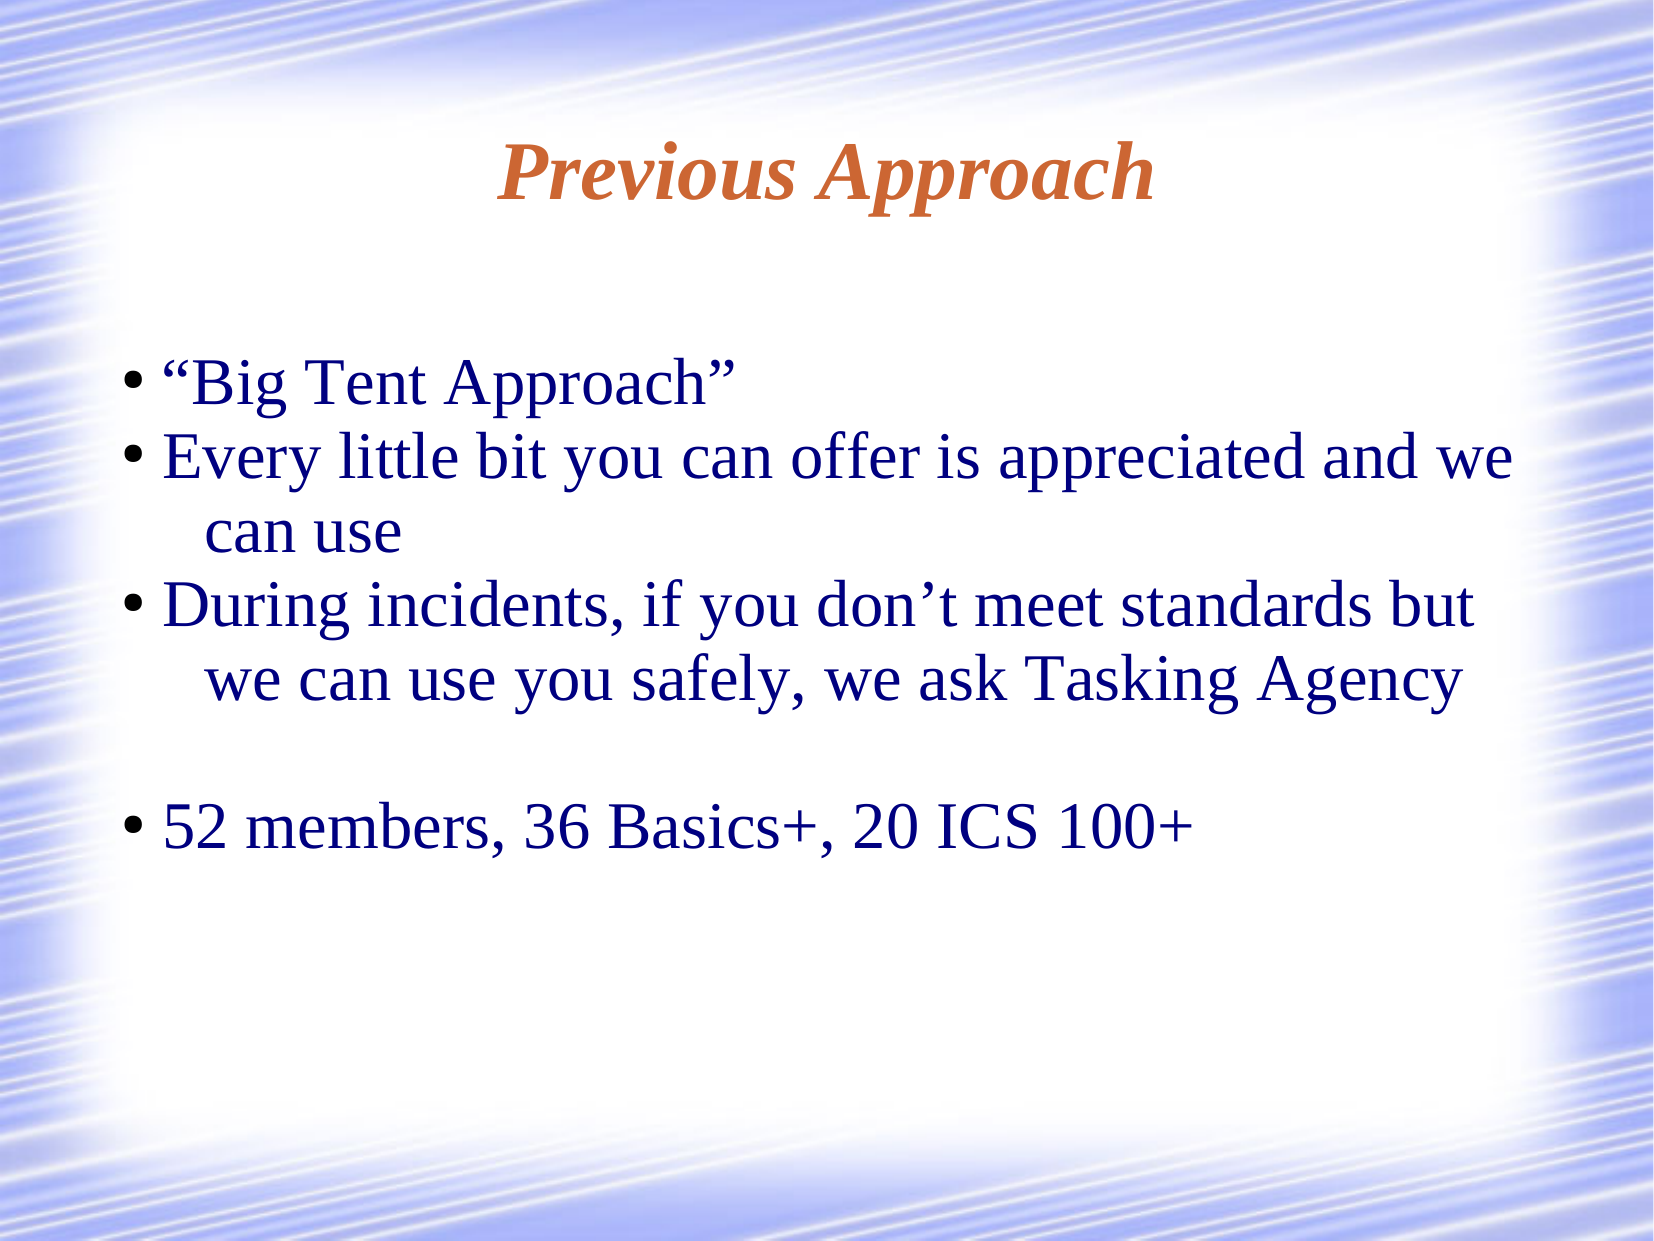

# Previous Approach
 “Big Tent Approach”
 Every little bit you can offer is appreciated and we can use
 During incidents, if you don’t meet standards but we can use you safely, we ask Tasking Agency
 52 members, 36 Basics+, 20 ICS 100+